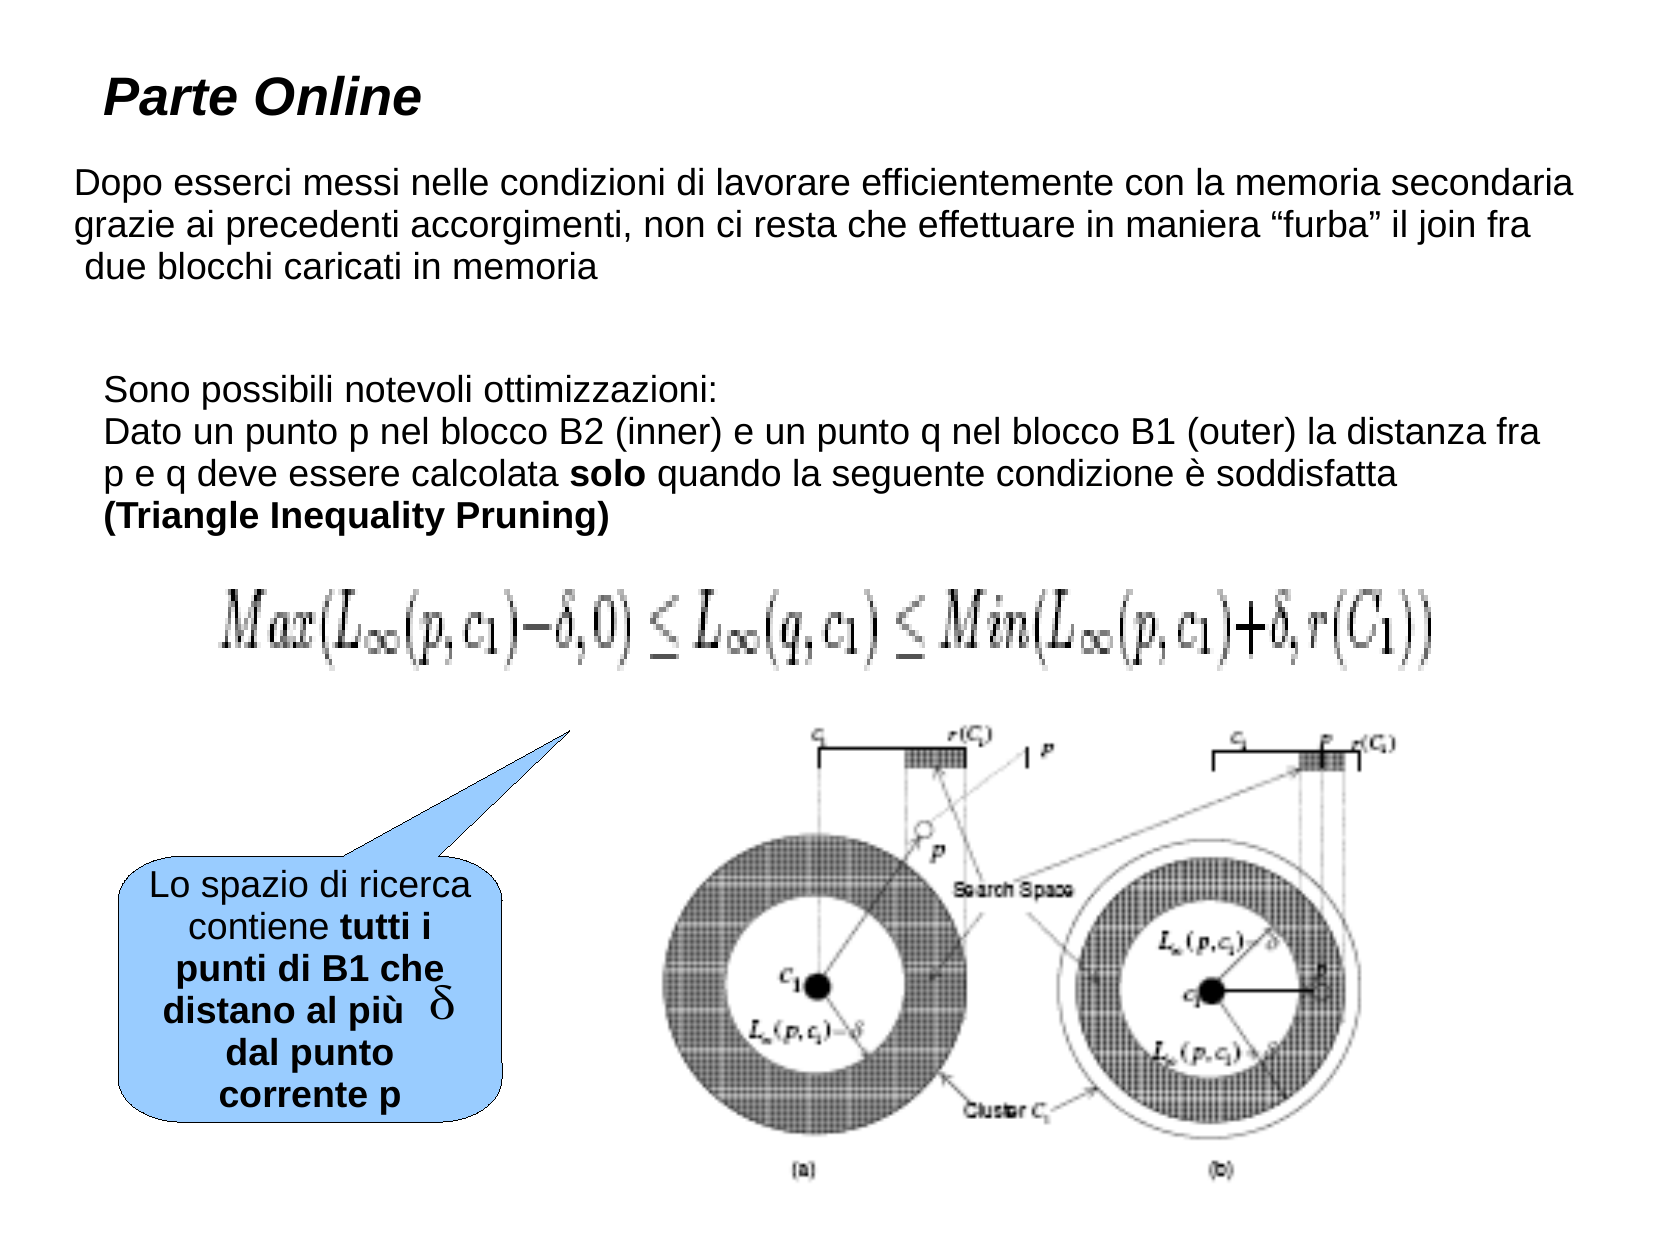

Parte Online
Dopo esserci messi nelle condizioni di lavorare efficientemente con la memoria secondaria
grazie ai precedenti accorgimenti, non ci resta che effettuare in maniera “furba” il join fra
 due blocchi caricati in memoria
Sono possibili notevoli ottimizzazioni:
Dato un punto p nel blocco B2 (inner) e un punto q nel blocco B1 (outer) la distanza fra
p e q deve essere calcolata solo quando la seguente condizione è soddisfatta
(Triangle Inequality Pruning)
Lo spazio di ricerca contiene tutti i punti di B1 che distano al più 	dal punto corrente p